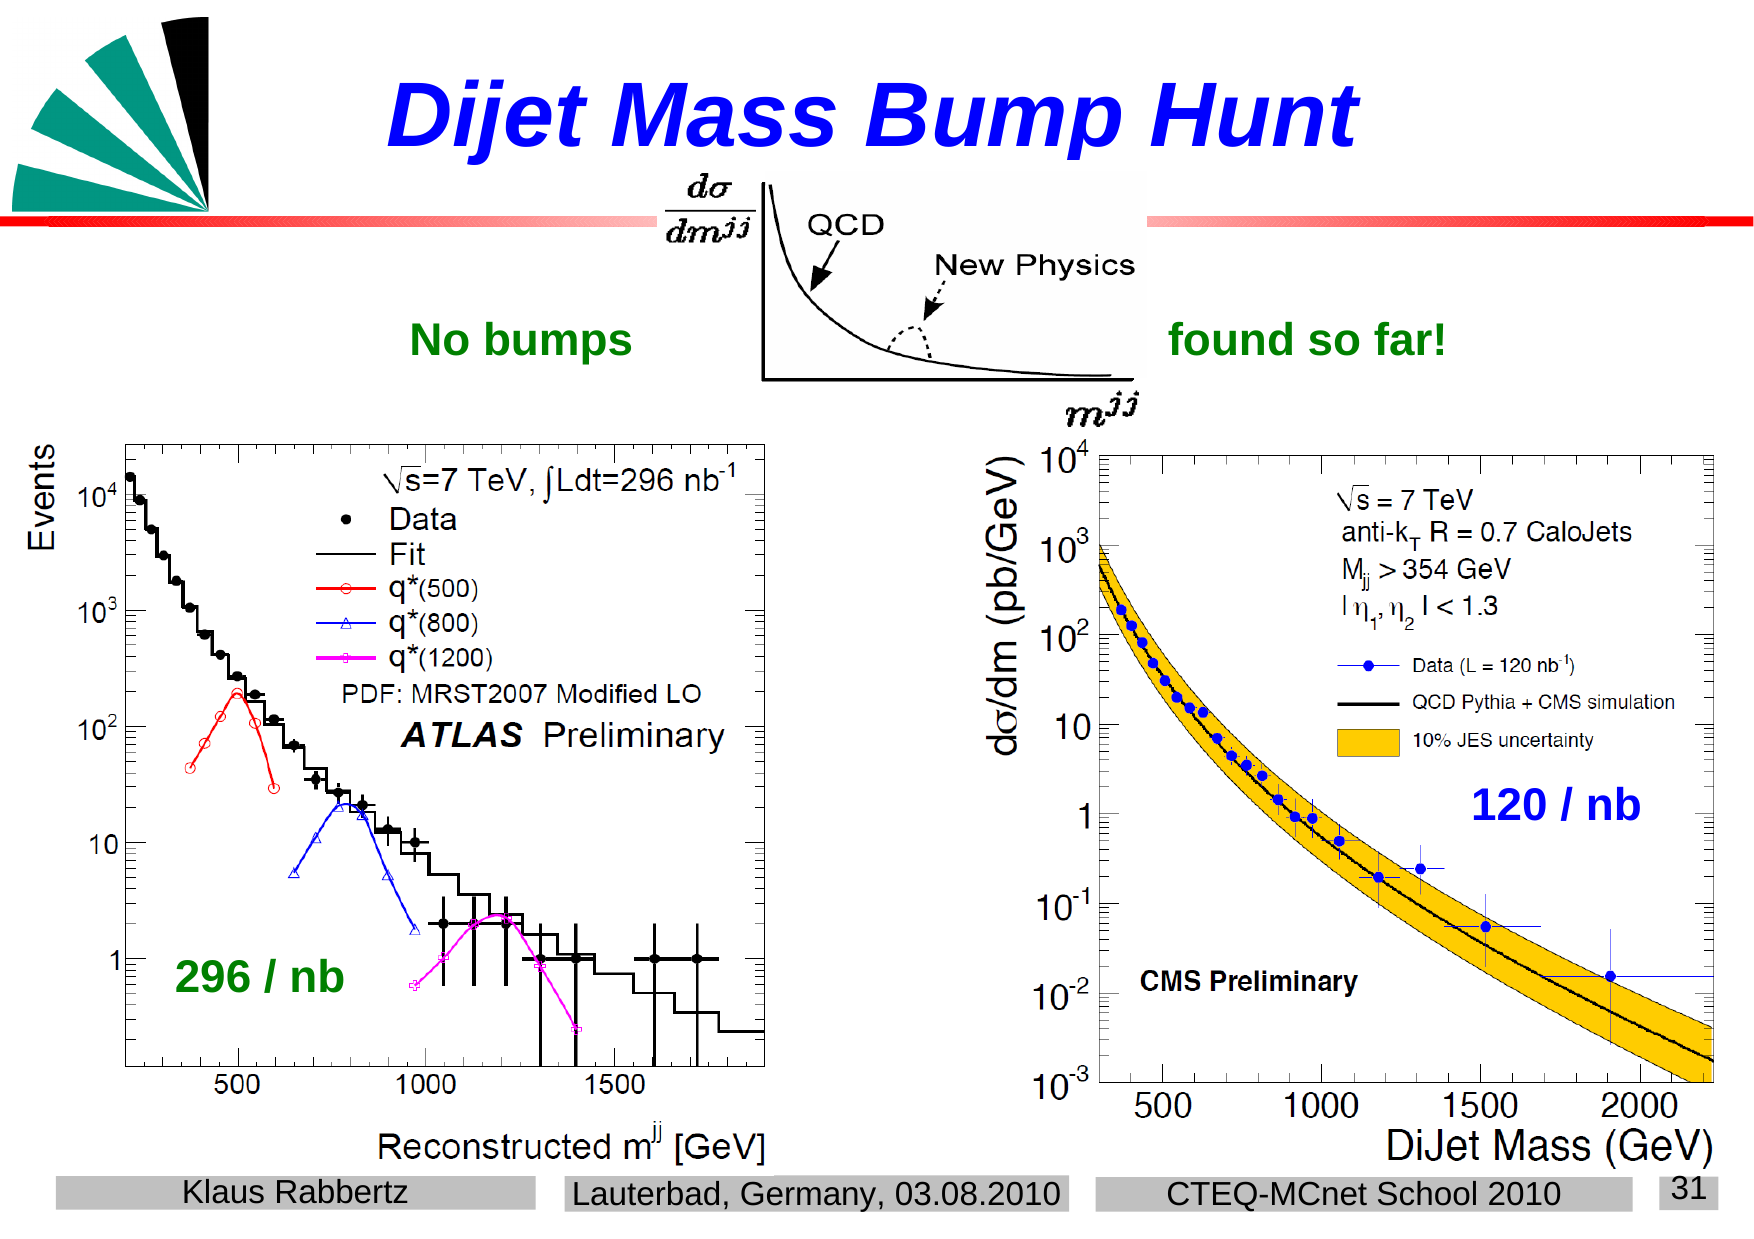

# Dijet Mass Bump Hunt
No bumps found so far!
120 / nb
296 / nb